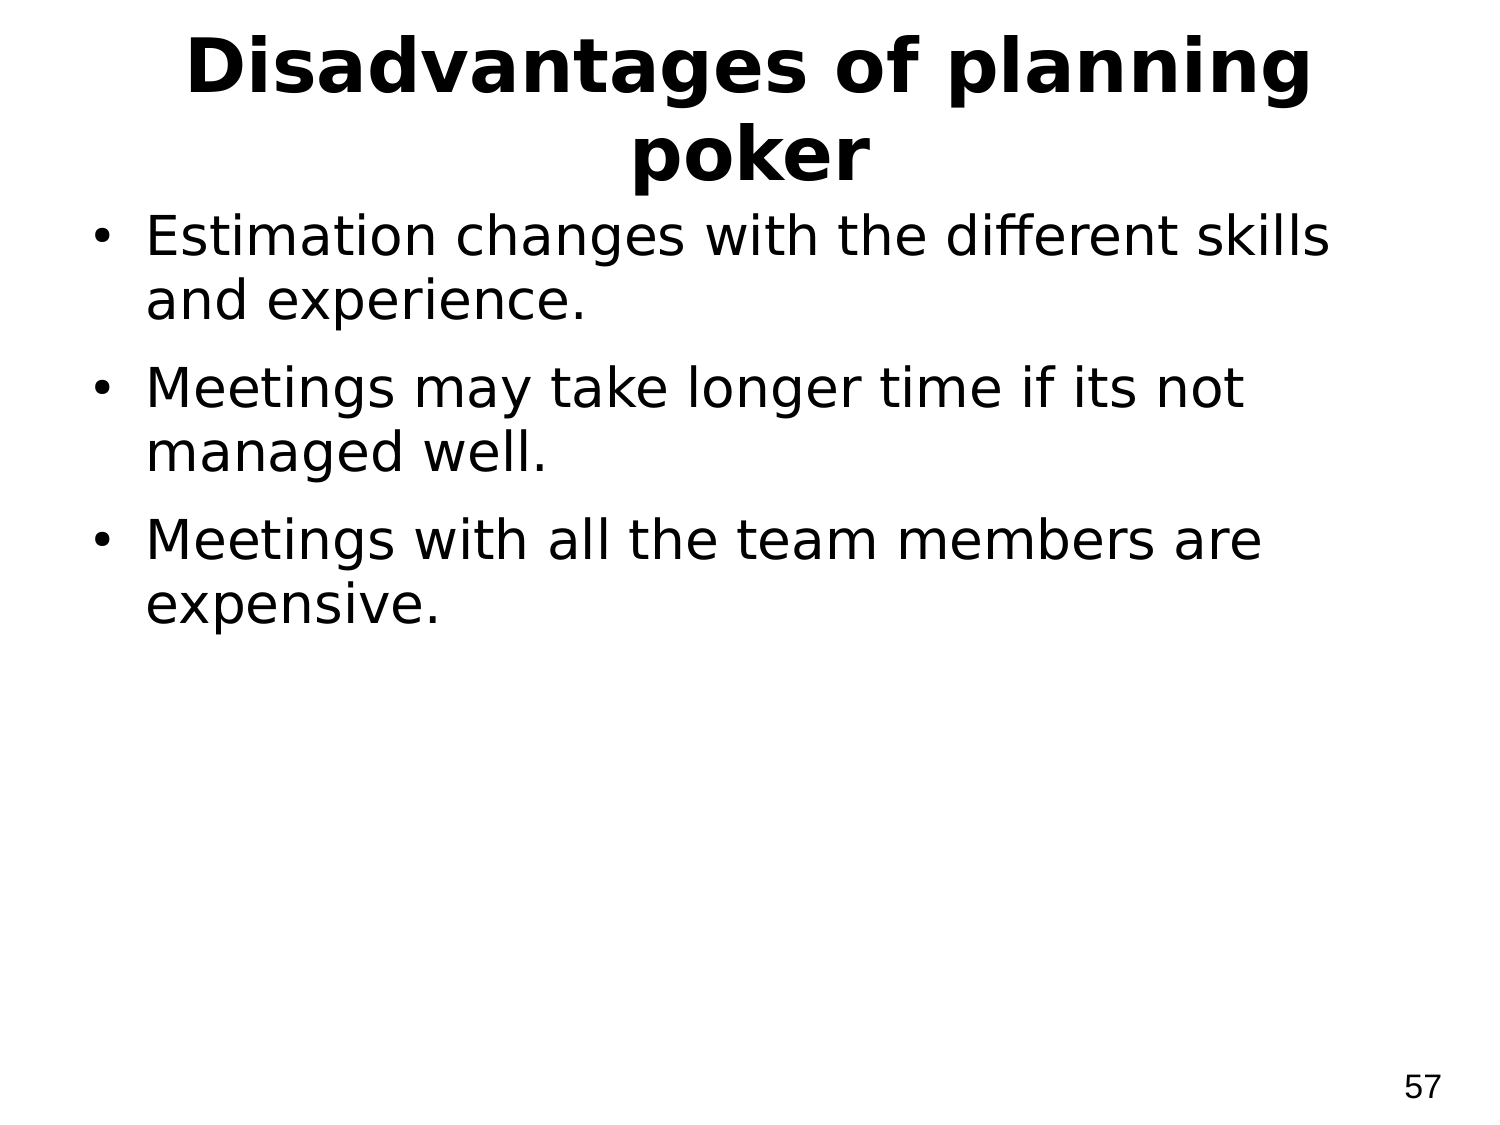

# Disadvantages of planning poker
Estimation changes with the different skills and experience.
Meetings may take longer time if its not managed well.
Meetings with all the team members are expensive.